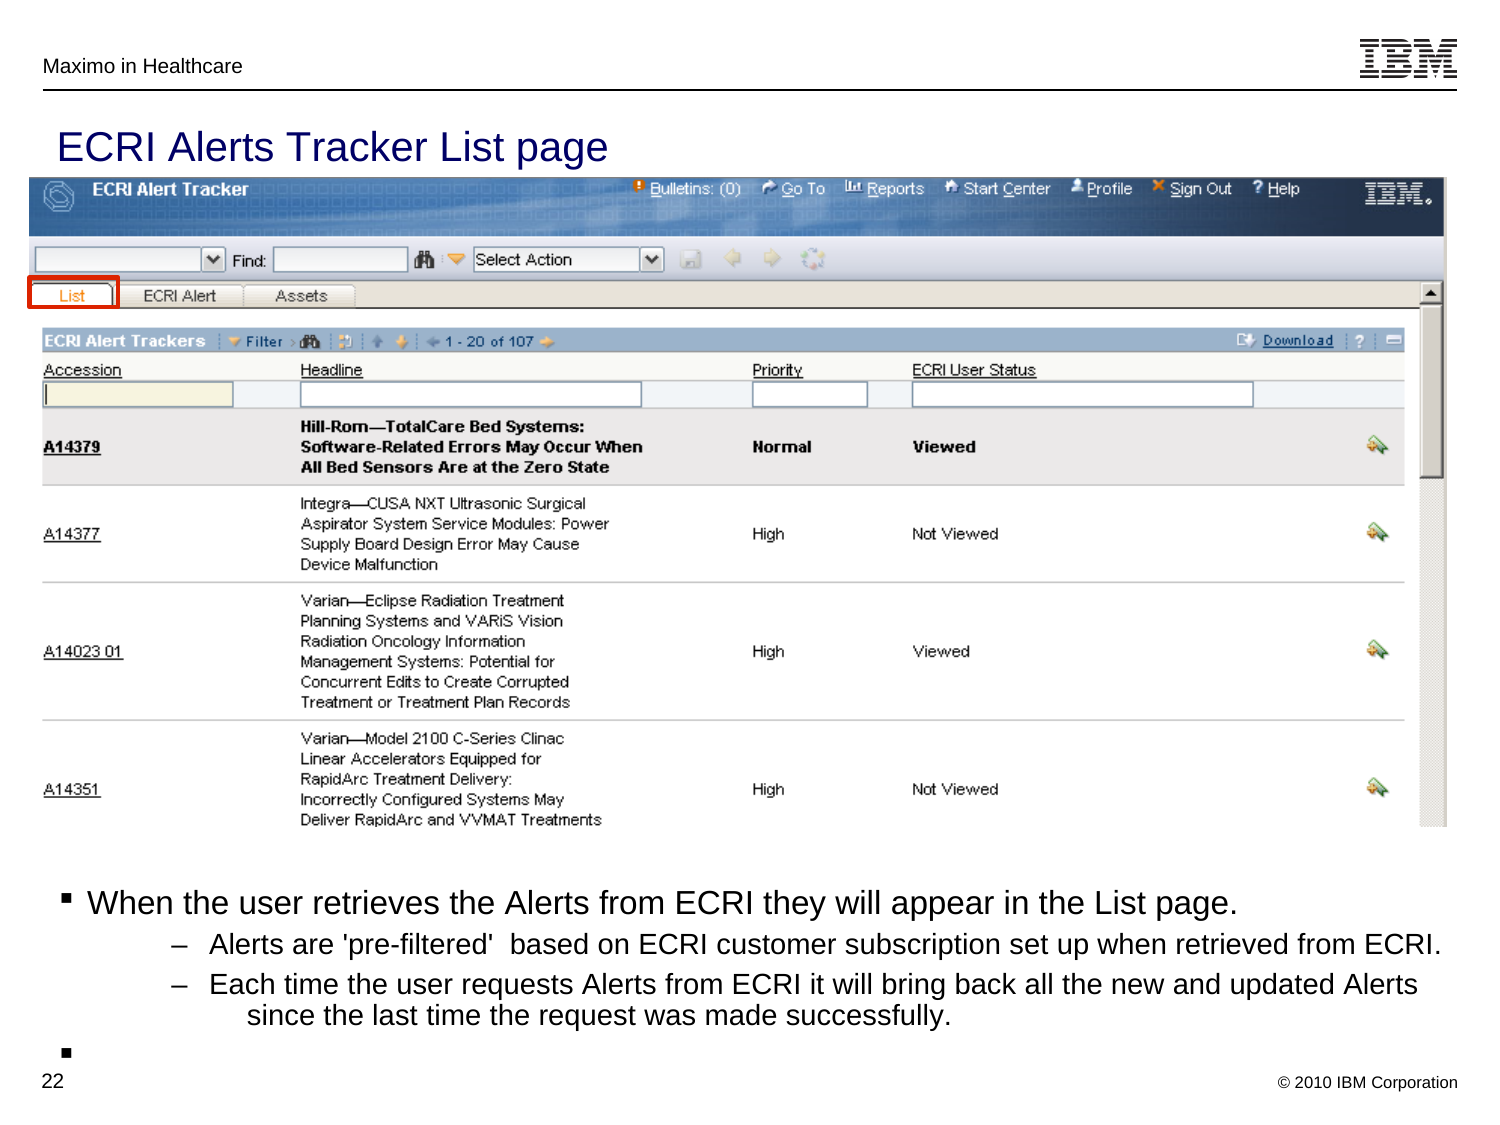

# ECRI Alerts Tracker List page
When the user retrieves the Alerts from ECRI they will appear in the List page.
Alerts are 'pre-filtered' based on ECRI customer subscription set up when retrieved from ECRI.
Each time the user requests Alerts from ECRI it will bring back all the new and updated Alerts since the last time the request was made successfully.